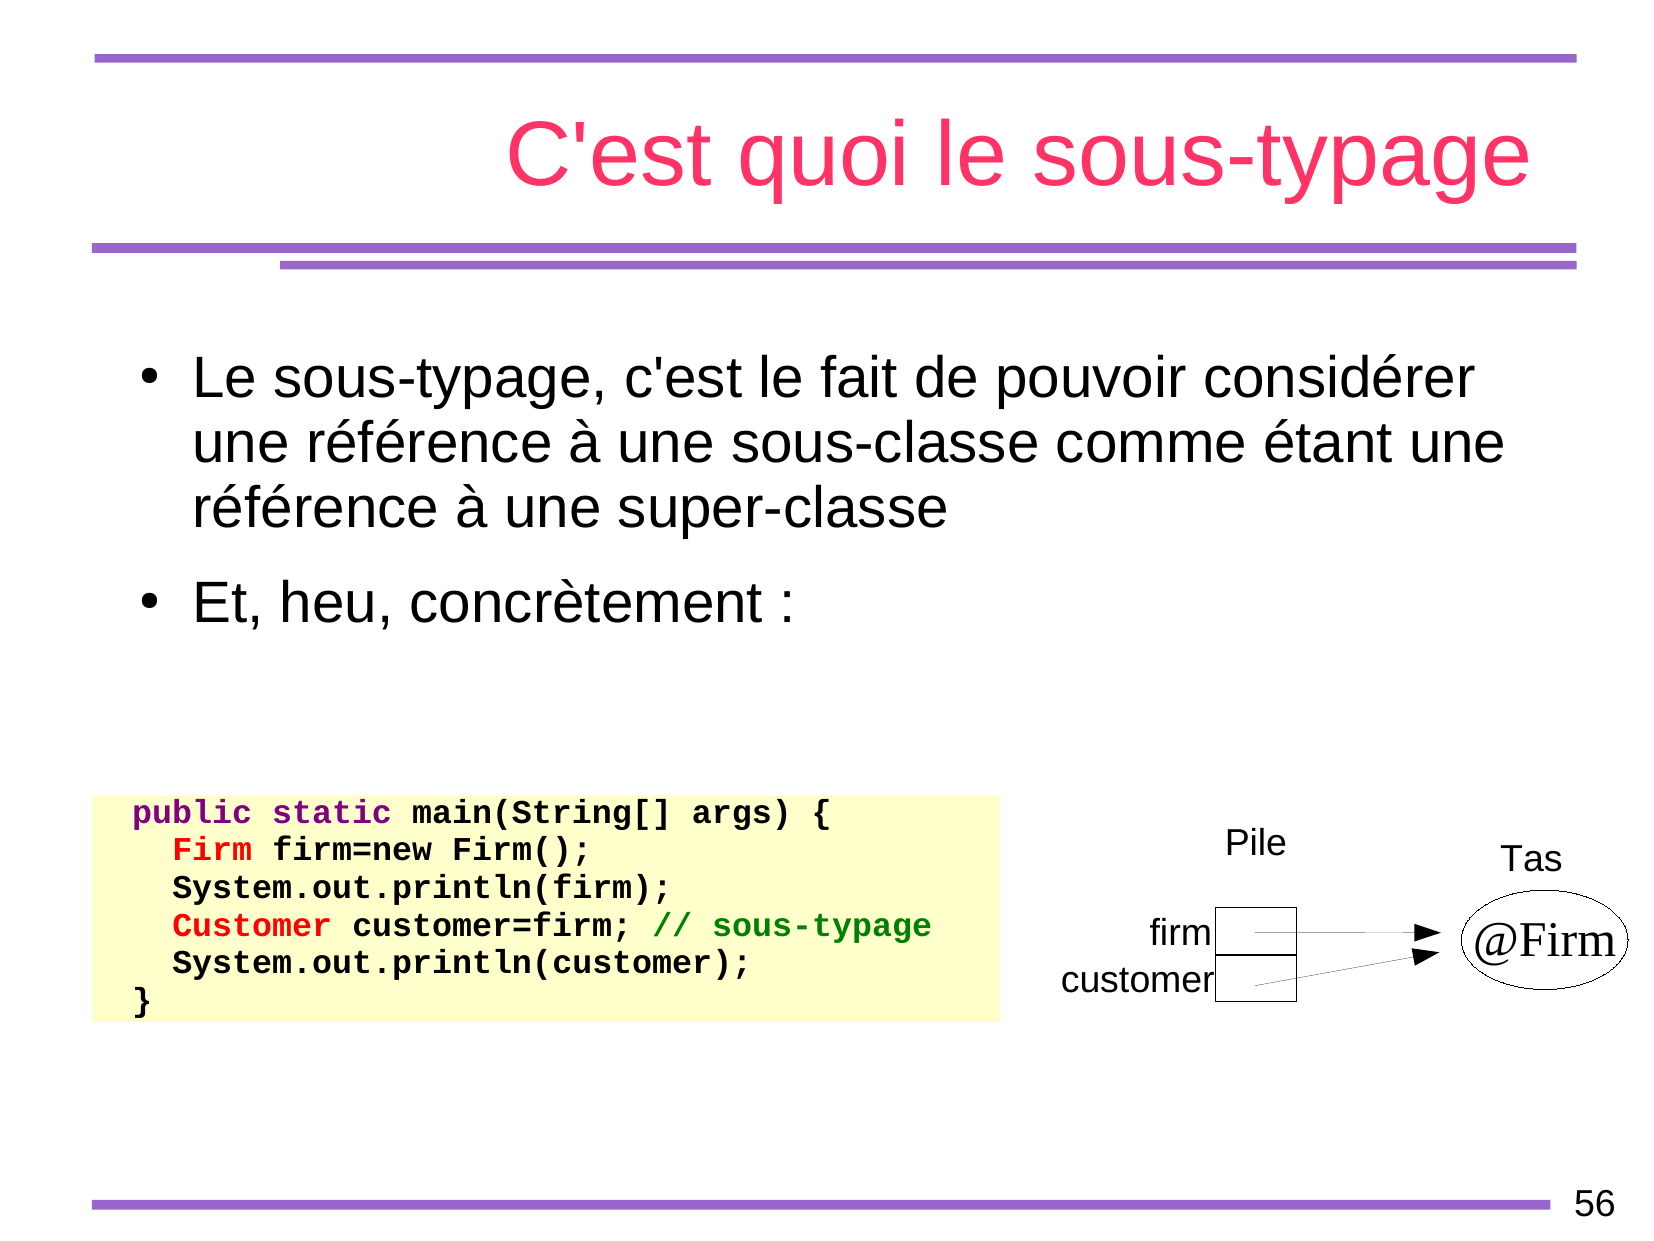

# C'est quoi le sous-typage
Le sous-typage, c'est le fait de pouvoir considérer une référence à une sous-classe comme étant une référence à une super-classe
Et, heu, concrètement :
 public static main(String[] args) {
 Firm firm=new Firm();
 System.out.println(firm);
 Customer customer=firm; // sous-typage
 System.out.println(customer);
 }
Pile
Tas
@Firm
firm
customer